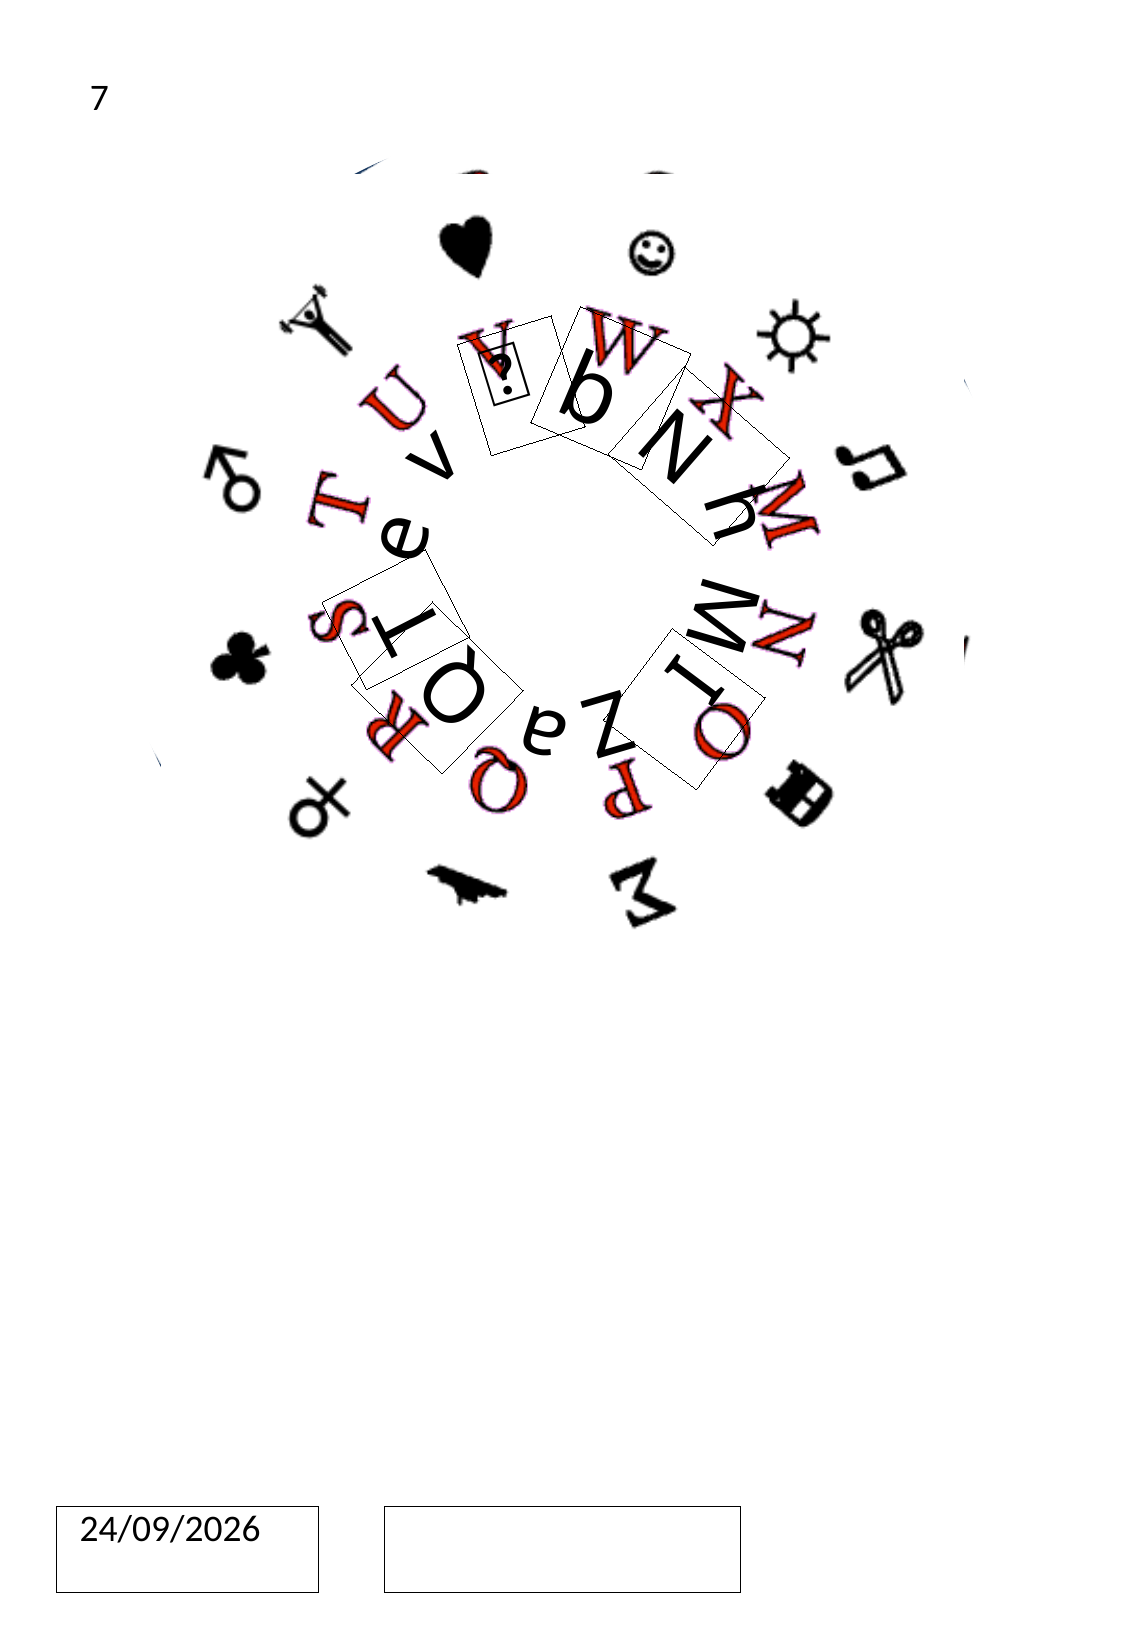

7
x
b

v
N
e
h
T
M
Q
I
a
Z